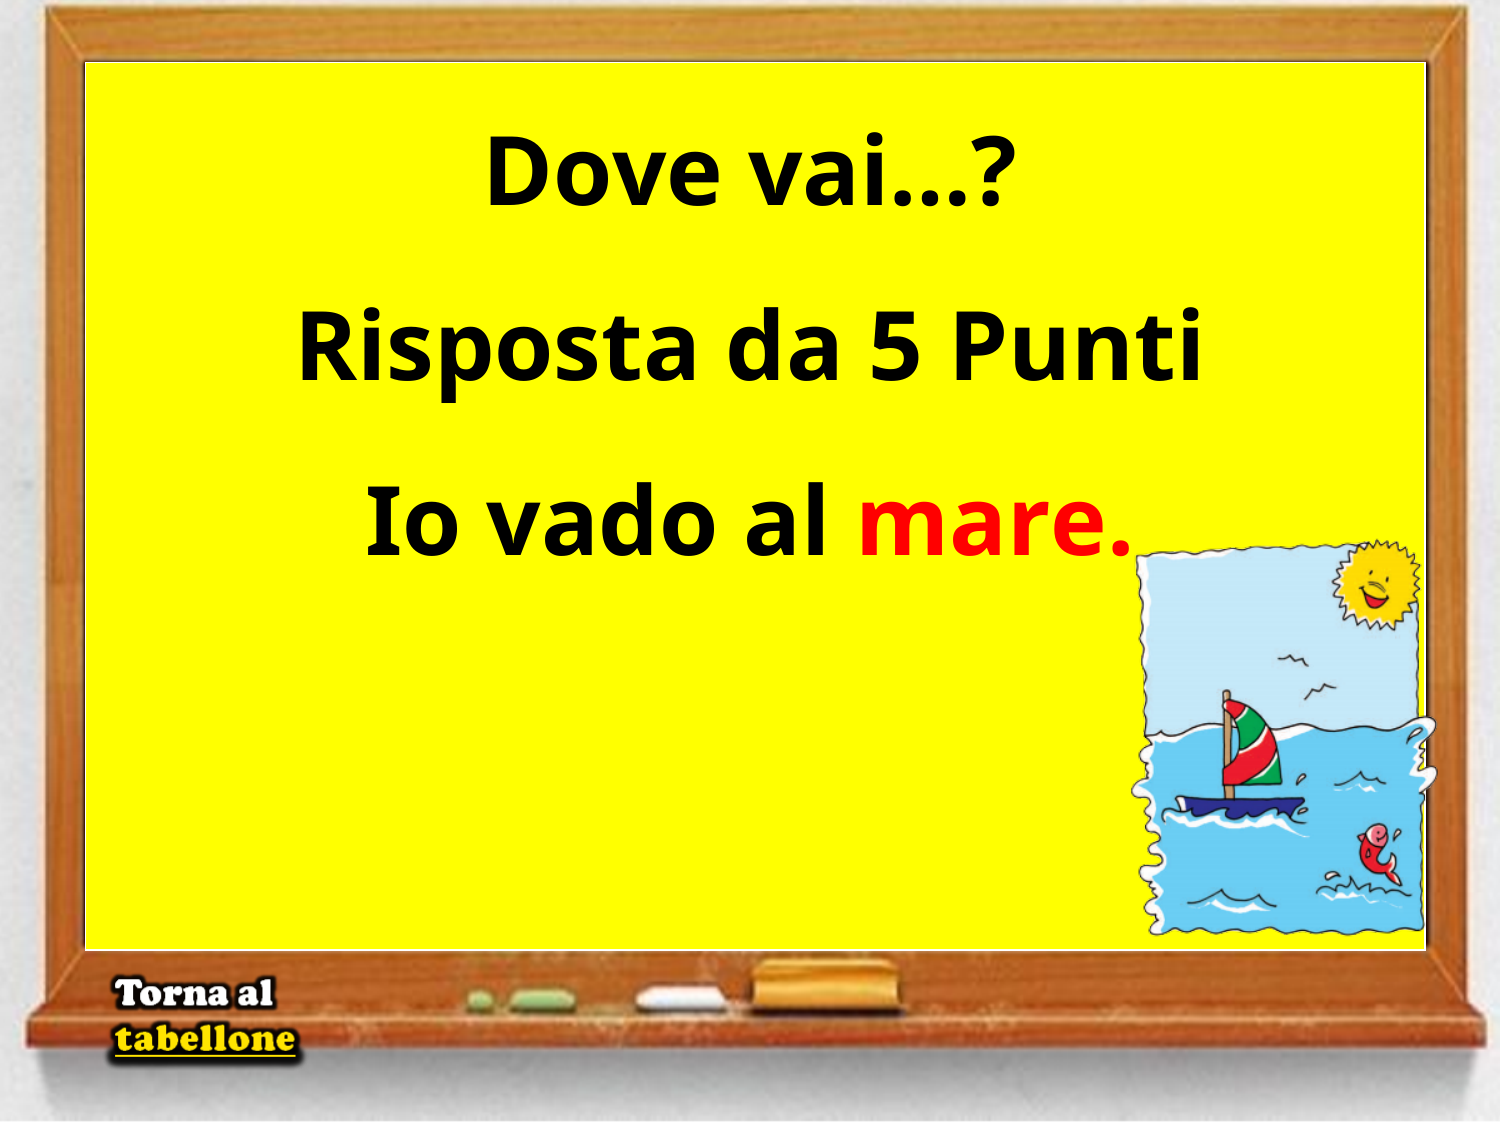

Dove vai…?
Risposta da 5 Punti
Io vado al mare.